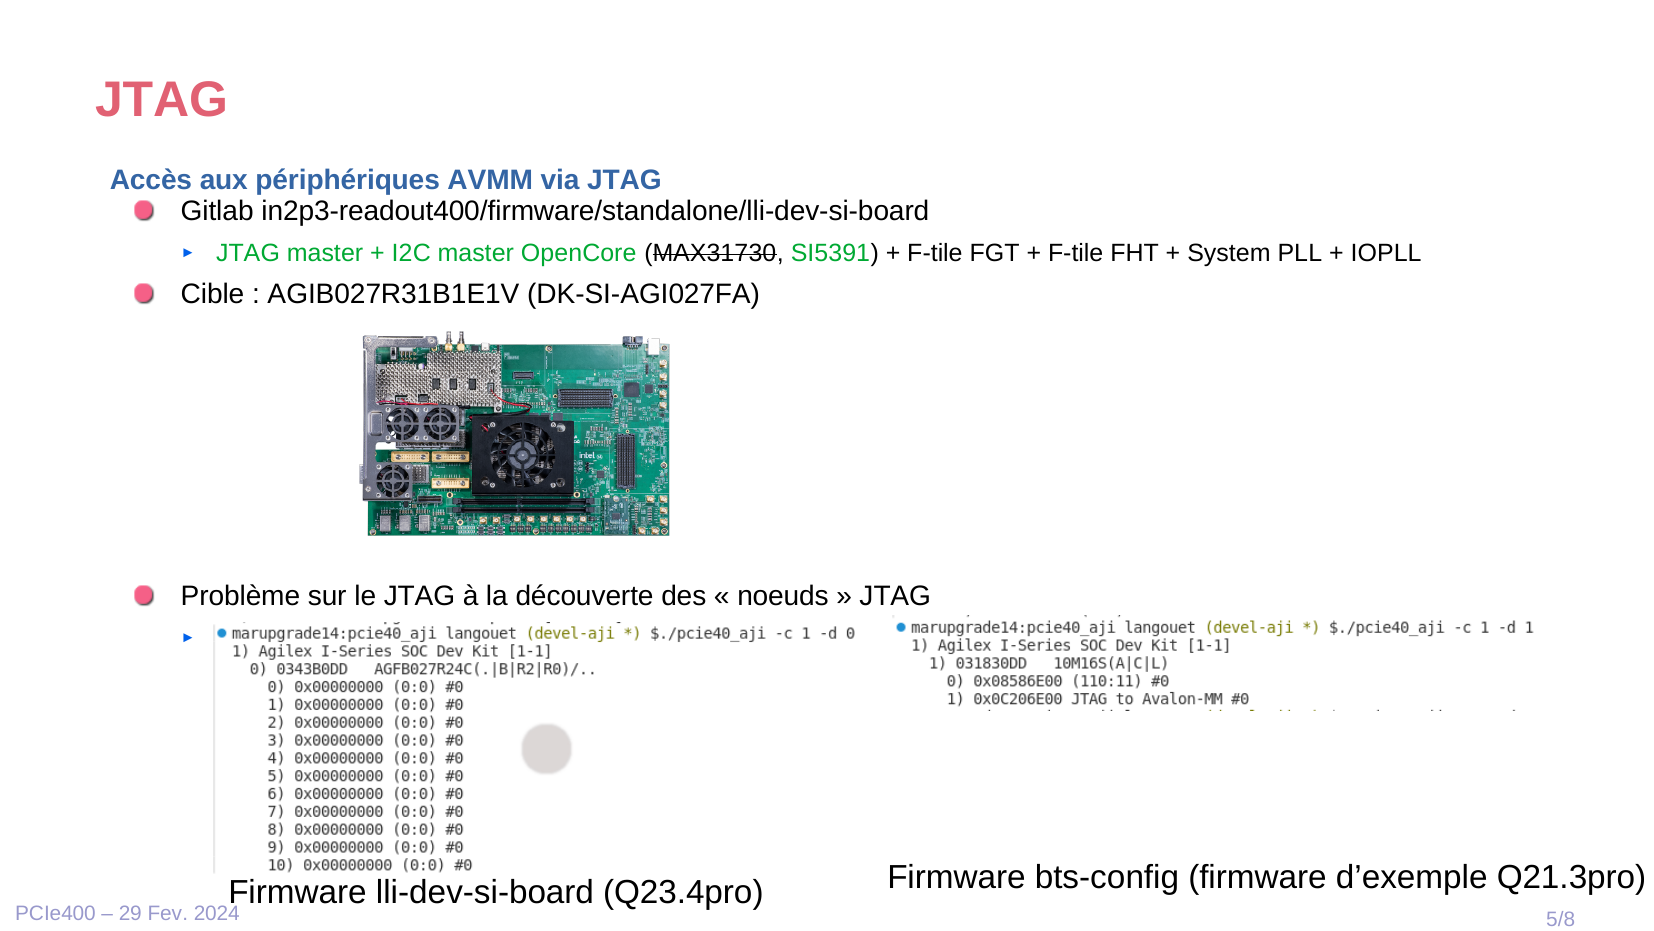

# JTAG
Accès aux périphériques AVMM via JTAG
Gitlab in2p3-readout400/firmware/standalone/lli-dev-si-board
JTAG master + I2C master OpenCore (MAX31730, SI5391) + F-tile FGT + F-tile FHT + System PLL + IOPLL
Cible : AGIB027R31B1E1V (DK-SI-AGI027FA)
Problème sur le JTAG à la découverte des « noeuds » JTAG
Firmware bts-config (firmware d’exemple Q21.3pro)
Firmware lli-dev-si-board (Q23.4pro)